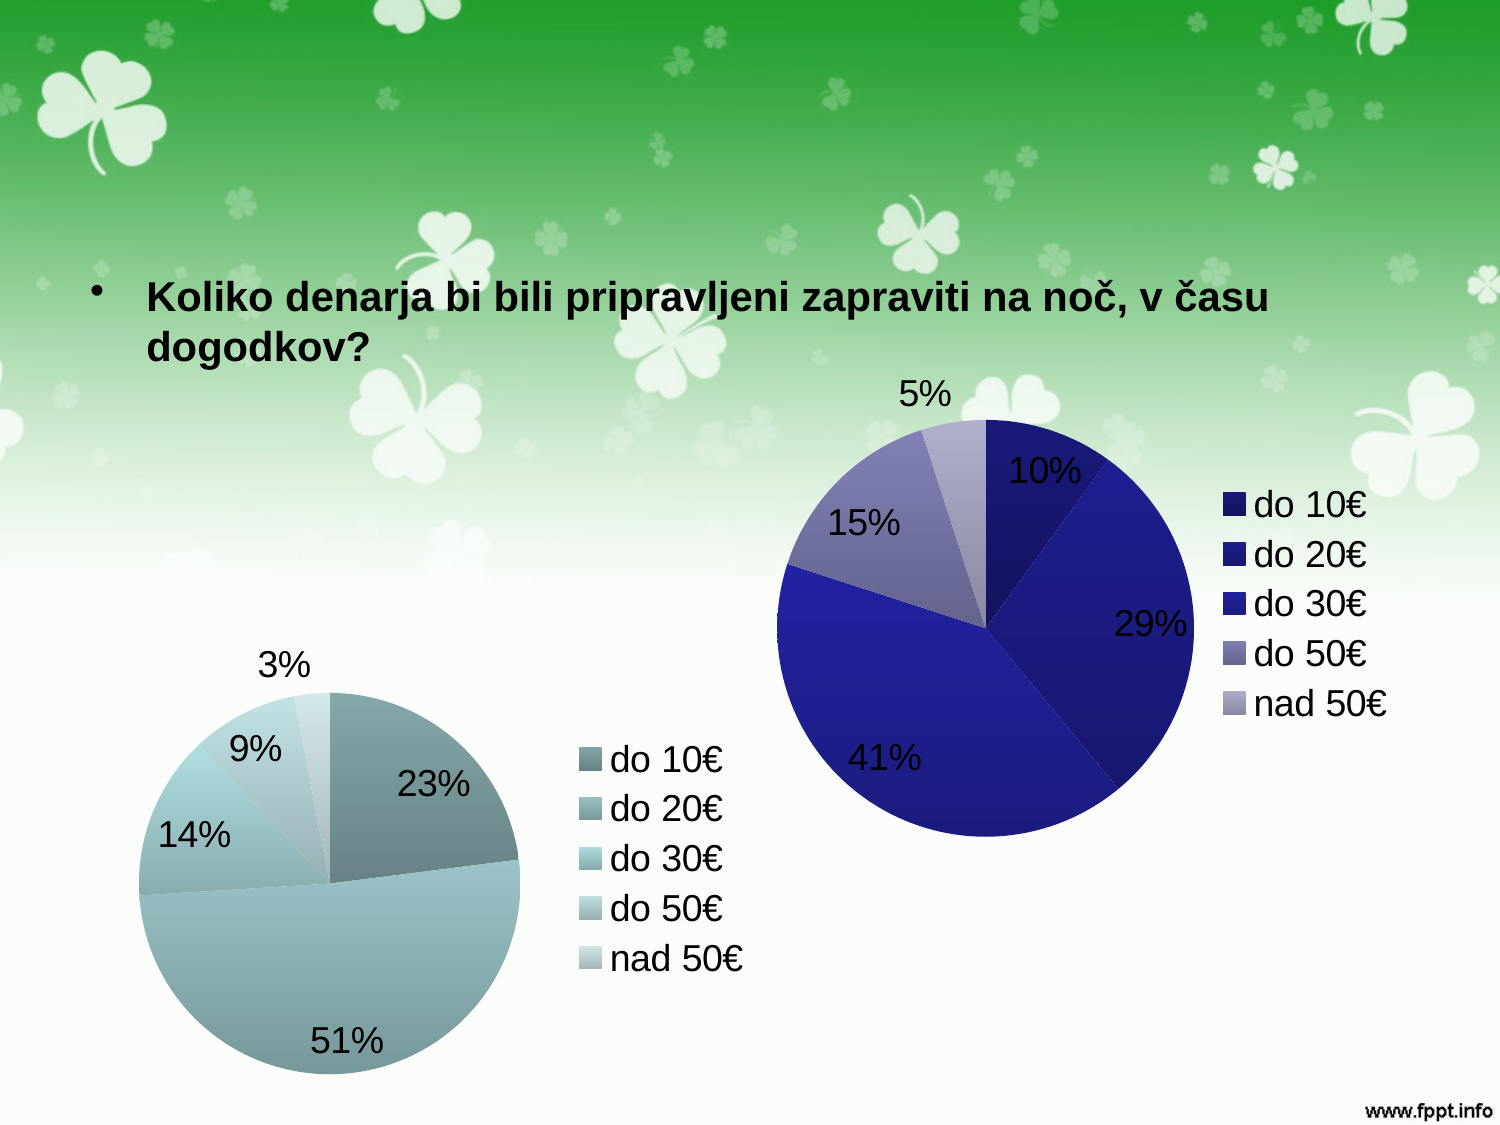

#
Koliko denarja bi bili pripravljeni zapraviti na noč, v času dogodkov?
### Chart
| Category | |
|---|---|
| do 10€ | 0.1 |
| do 20€ | 0.29 |
| do 30€ | 0.41 |
| do 50€ | 0.15 |
| nad 50€ | 0.05 |
### Chart
| Category | |
|---|---|
| do 10€ | 0.23 |
| do 20€ | 0.51 |
| do 30€ | 0.14 |
| do 50€ | 0.09 |
| nad 50€ | 0.03 |